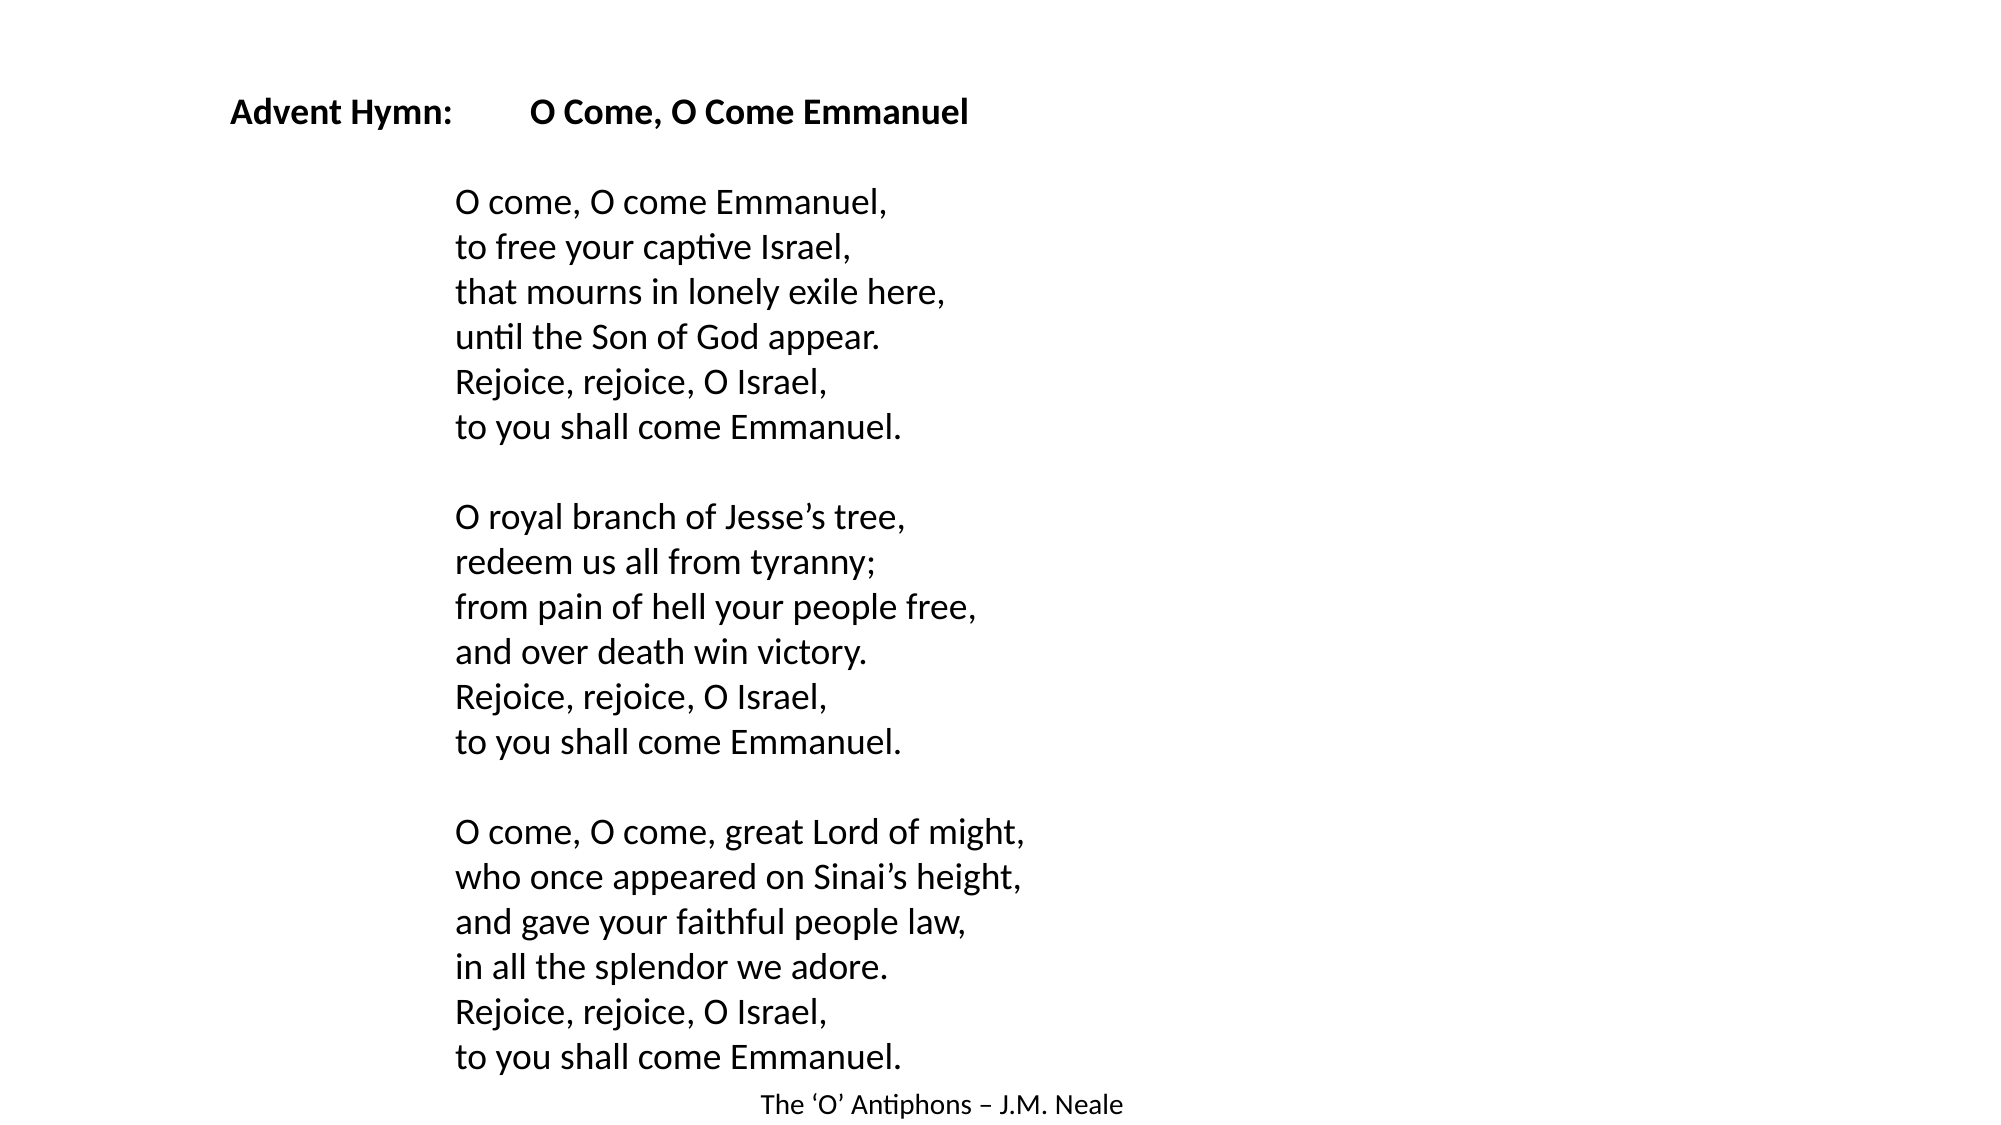

Advent Hymn:		O Come, O Come Emmanuel
			O come, O come Emmanuel,
			to free your captive Israel,
			that mourns in lonely exile here,
			until the Son of God appear.
			Rejoice, rejoice, O Israel,
			to you shall come Emmanuel.
			O royal branch of Jesse’s tree,
			redeem us all from tyranny;
			from pain of hell your people free,
			and over death win victory.
			Rejoice, rejoice, O Israel,
			to you shall come Emmanuel.
			O come, O come, great Lord of might,
			who once appeared on Sinai’s height,
			and gave your faithful people law,
			in all the splendor we adore.
			Rejoice, rejoice, O Israel,
			to you shall come Emmanuel.
			 The ‘O’ Antiphons – J.M. Neale